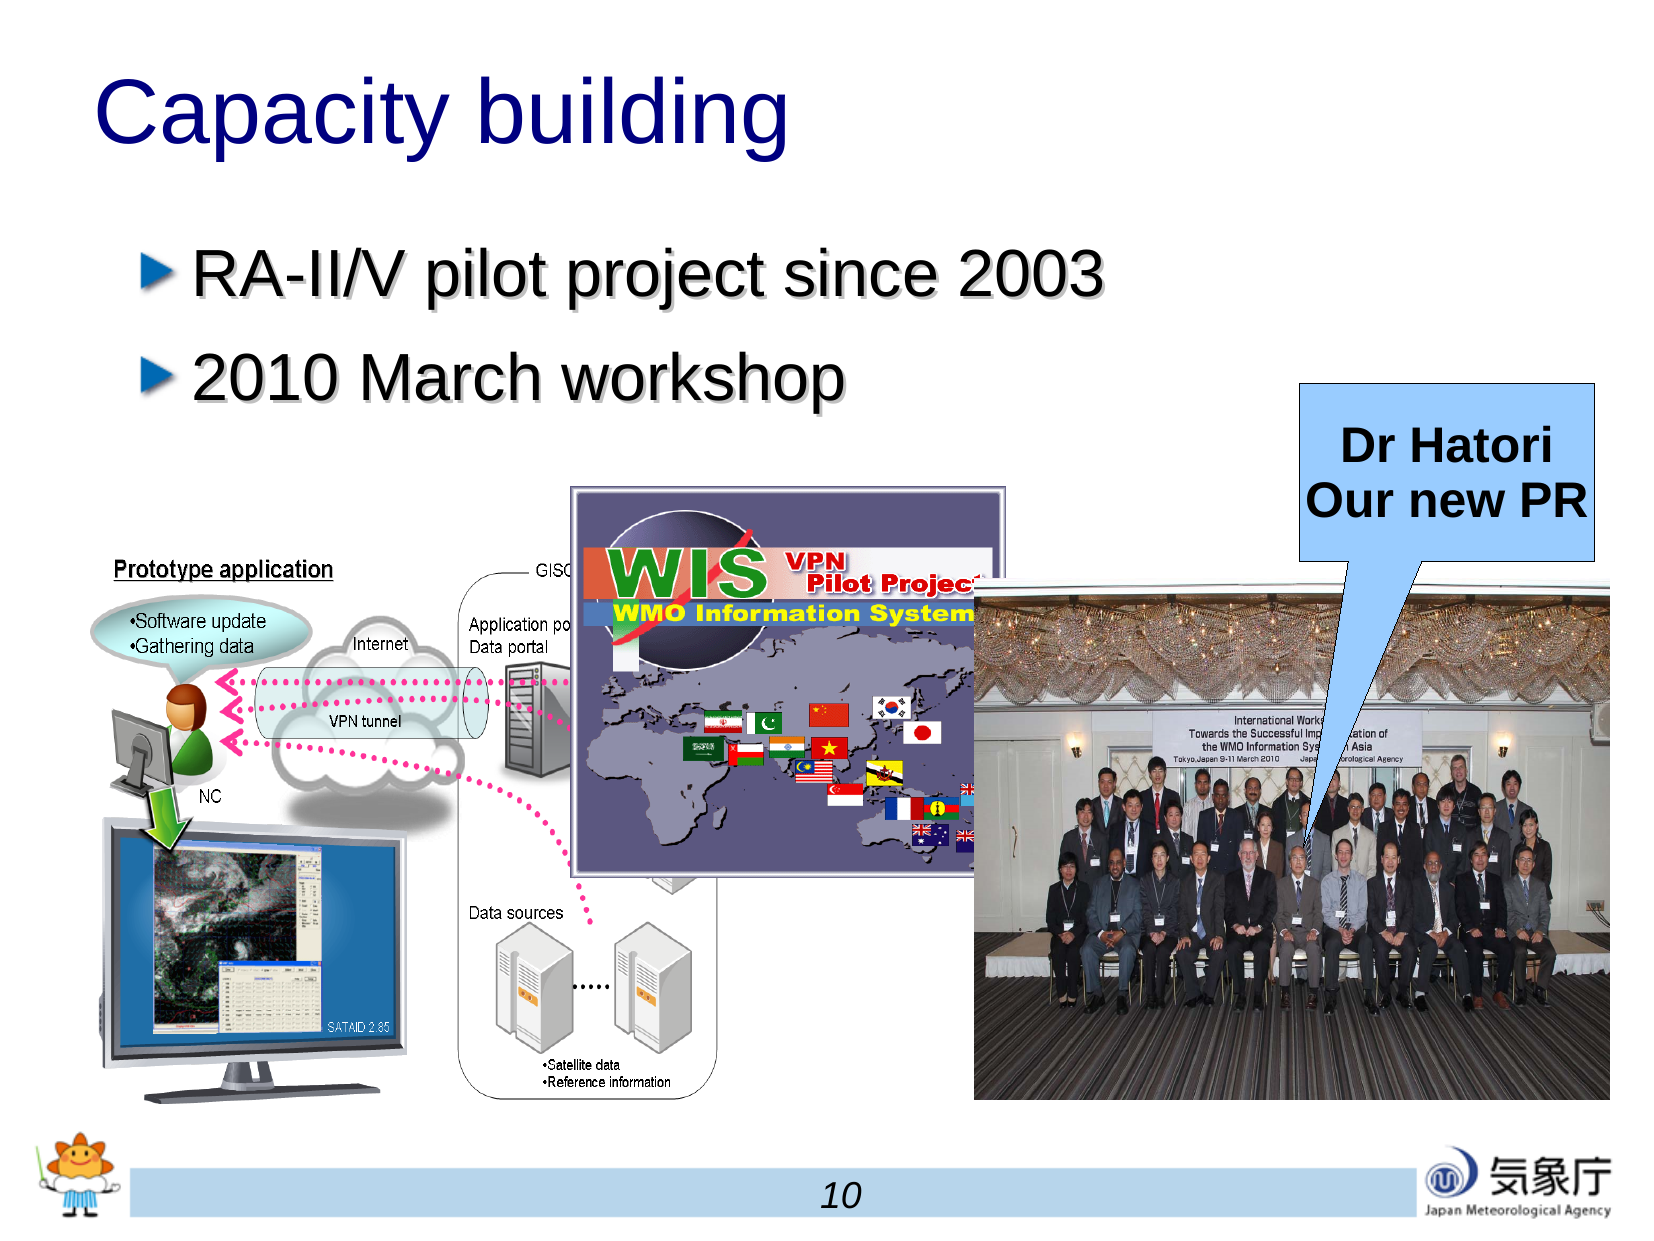

# Capacity building
RA-II/V pilot project since 2003
2010 March workshop
Dr Hatori
Our new PR